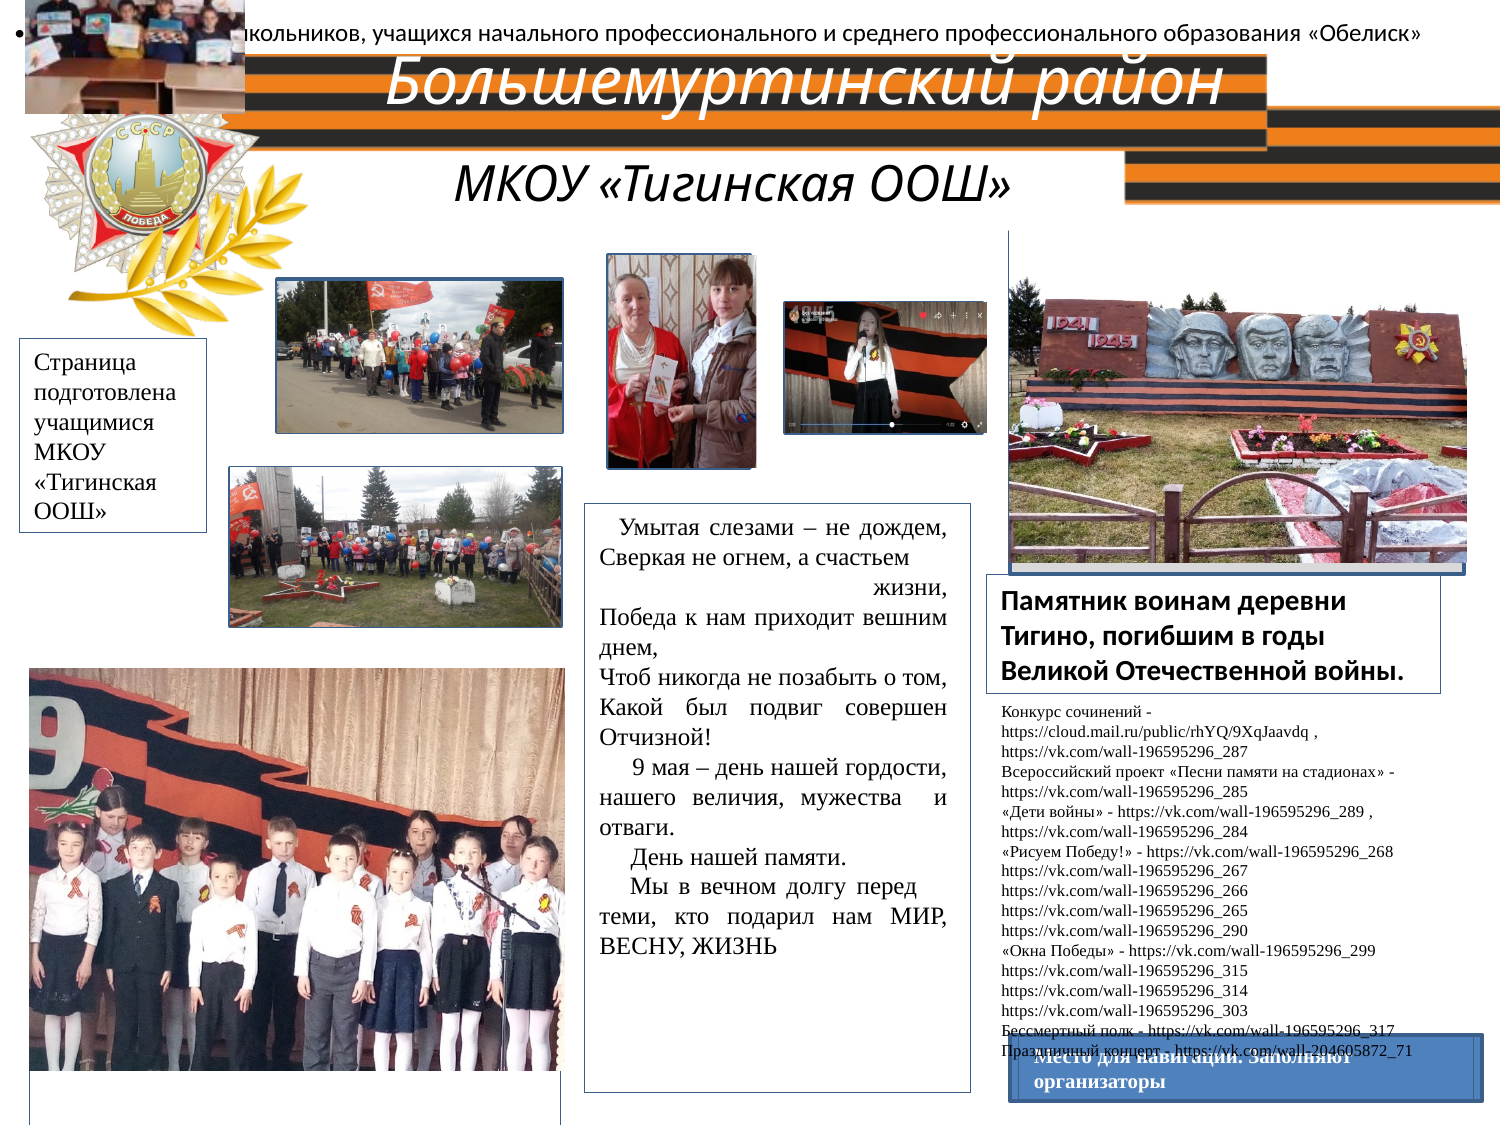

Краевая акция школьников, учащихся начального профессионального и среднего профессионального образования «Обелиск»
.
Большемуртинский район
МКОУ «Тигинская ООШ»
Фотография объекта
Фотография объекта
Фотография объекта
Фотография объекта
Страница подготовлена учащимися
МКОУ «Тигинская ООШ»
Фотография объекта
 Умытая слезами – не дождем,
Сверкая не огнем, а счастьем жизни,
Победа к нам приходит вешним днем,
Чтоб никогда не позабыть о том,
Какой был подвиг совершен Отчизной!
 9 мая – день нашей гордости, нашего величия, мужества и отваги.
 День нашей памяти.
 Мы в вечном долгу перед теми, кто подарил нам МИР, ВЕСНУ, ЖИЗНЬ
Памятник воинам деревни Тигино, погибшим в годы Великой Отечественной войны.
Конкурс сочинений - https://cloud.mail.ru/public/rhYQ/9XqJaavdq , https://vk.com/wall-196595296_287
Всероссийский проект «Песни памяти на стадионах» - https://vk.com/wall-196595296_285
«Дети войны» - https://vk.com/wall-196595296_289 , https://vk.com/wall-196595296_284
«Рисуем Победу!» - https://vk.com/wall-196595296_268
https://vk.com/wall-196595296_267
https://vk.com/wall-196595296_266
https://vk.com/wall-196595296_265
https://vk.com/wall-196595296_290
«Окна Победы» - https://vk.com/wall-196595296_299
https://vk.com/wall-196595296_315
https://vk.com/wall-196595296_314
https://vk.com/wall-196595296_303
Бессмертный полк - https://vk.com/wall-196595296_317
Праздничный концерт - https://vk.com/wall-204605872_71
Место для навигации. Заполняют организаторы